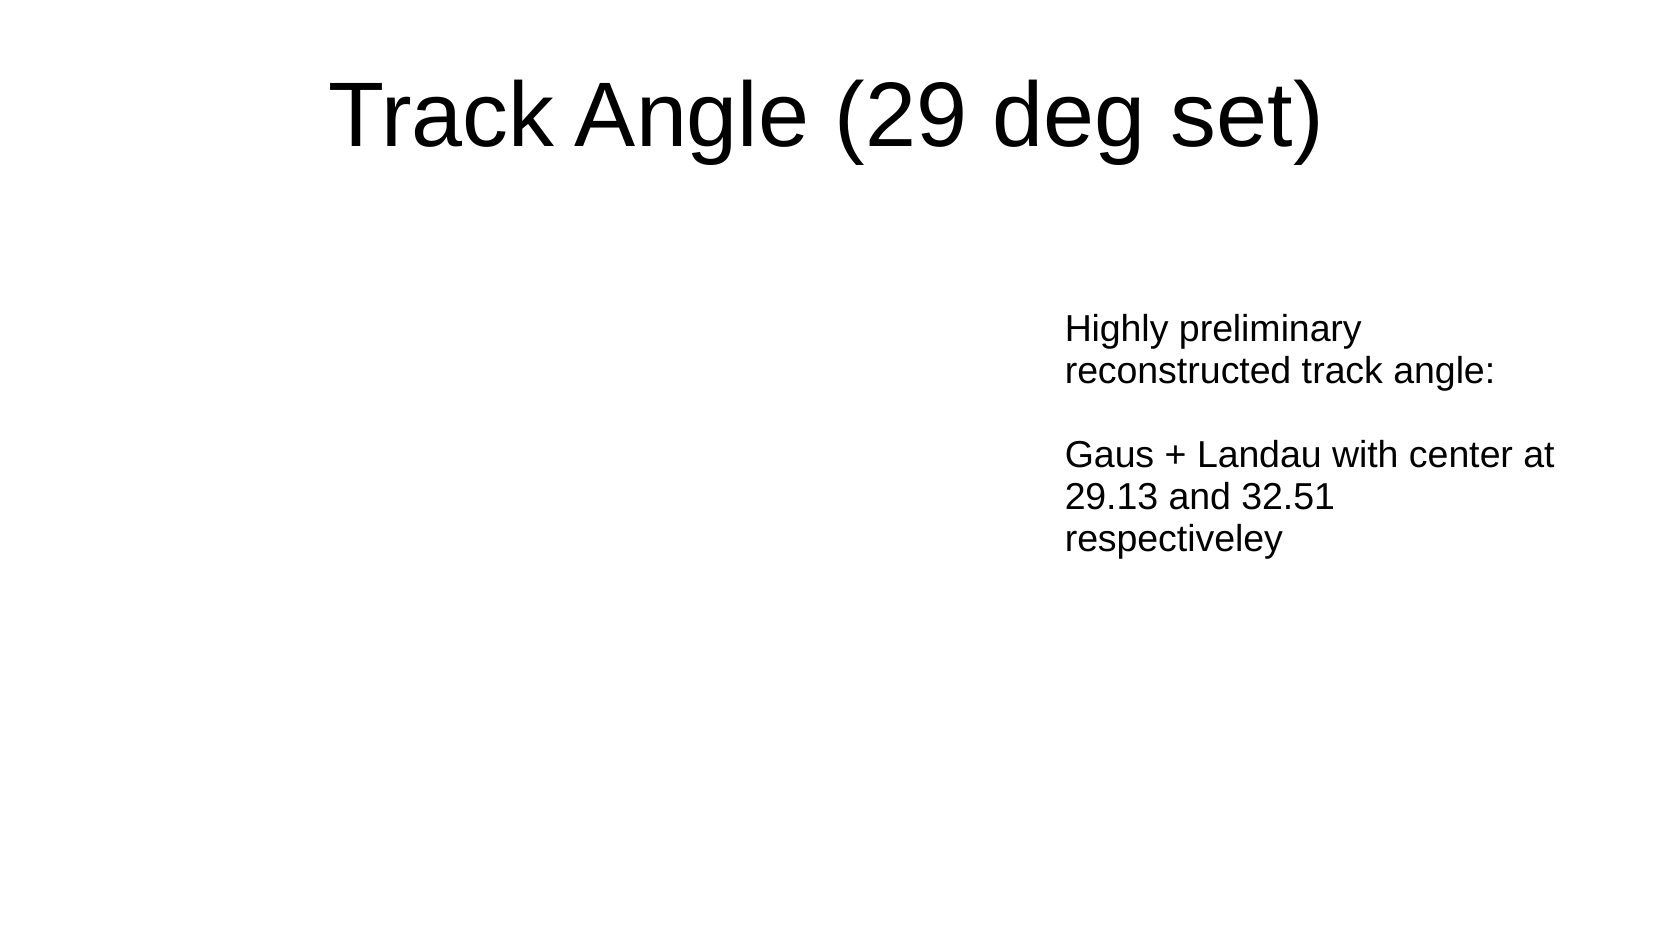

# Track Angle (29 deg set)
Highly preliminary reconstructed track angle:
Gaus + Landau with center at 29.13 and 32.51 respectiveley